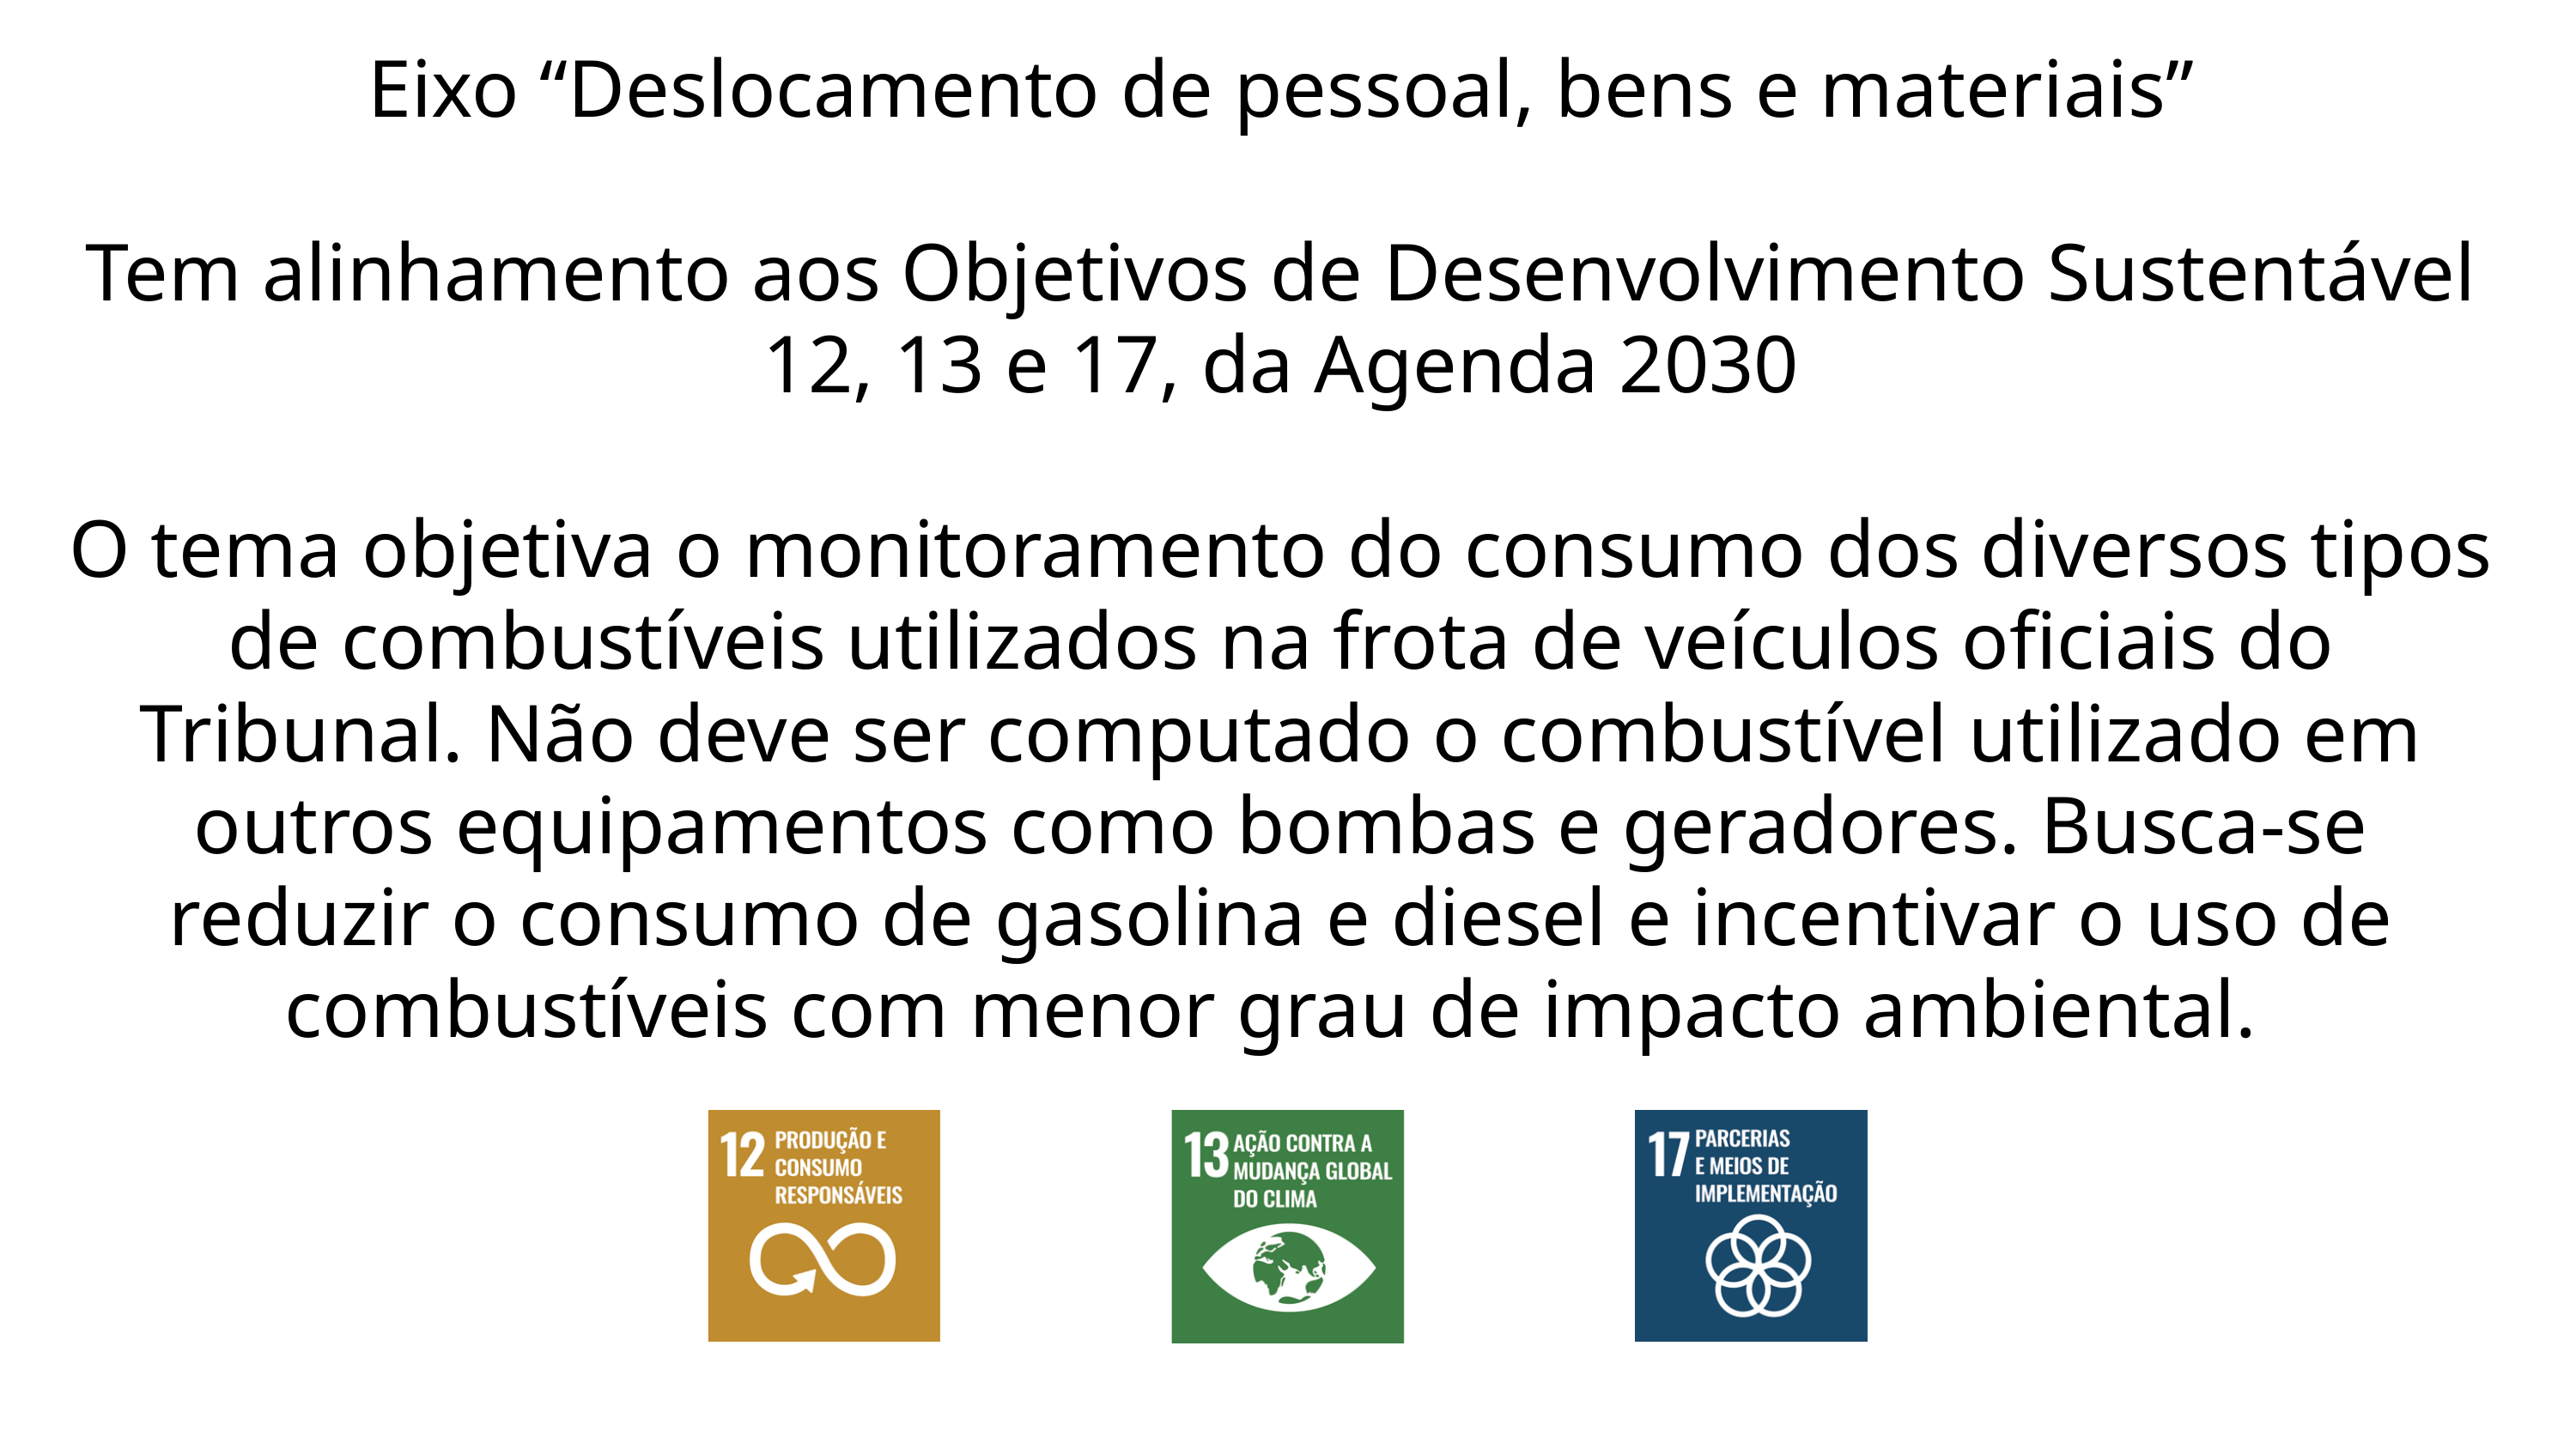

Eixo “Deslocamento de pessoal, bens e materiais”
Tem alinhamento aos Objetivos de Desenvolvimento Sustentável 12, 13 e 17, da Agenda 2030
O tema objetiva o monitoramento do consumo dos diversos tipos de combustíveis utilizados na frota de veículos oficiais do Tribunal. Não deve ser computado o combustível utilizado em outros equipamentos como bombas e geradores. Busca-se reduzir o consumo de gasolina e diesel e incentivar o uso de combustíveis com menor grau de impacto ambiental.